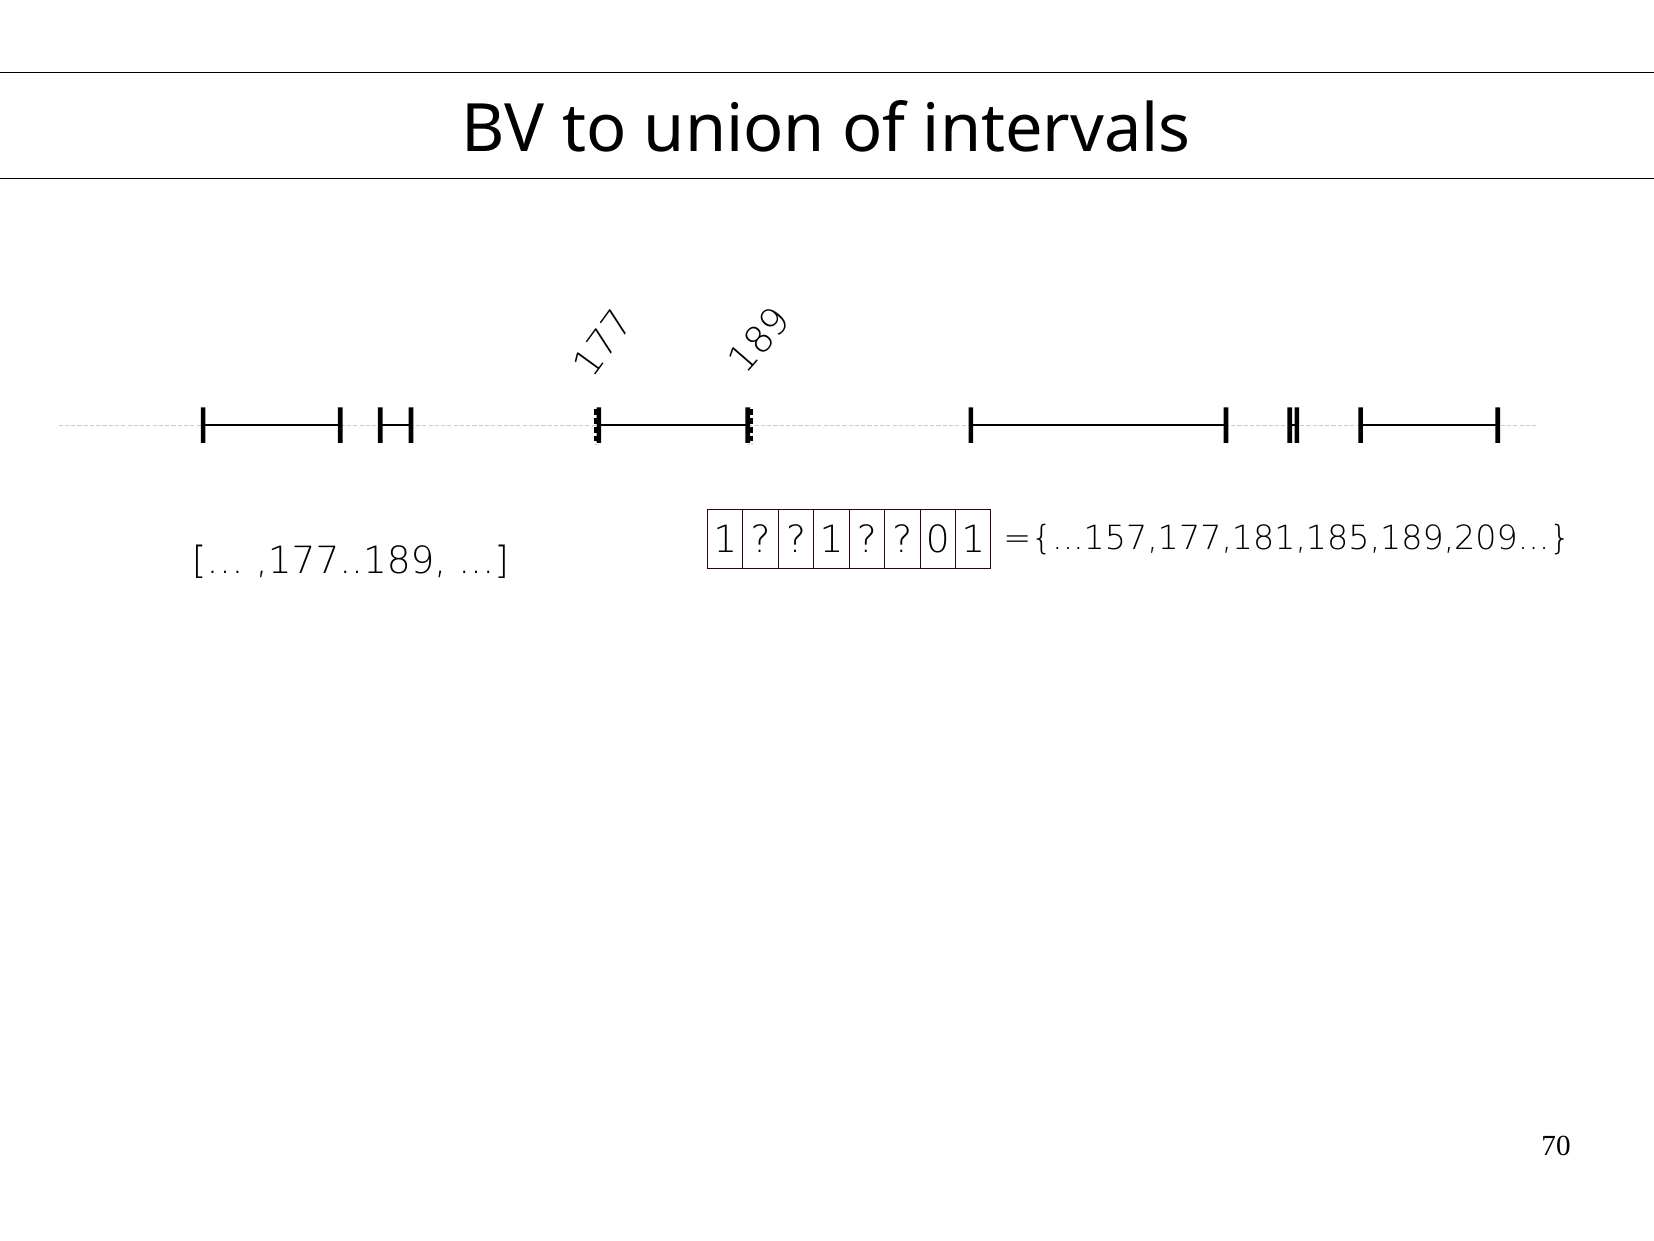

BV to union of intervals
Peut-être montrer l'algo vite fait ?
189
177
1
?
?
1
?
?
0
1
={...157,177,181,185,189,209...}
[… ,177..189, ...]
70